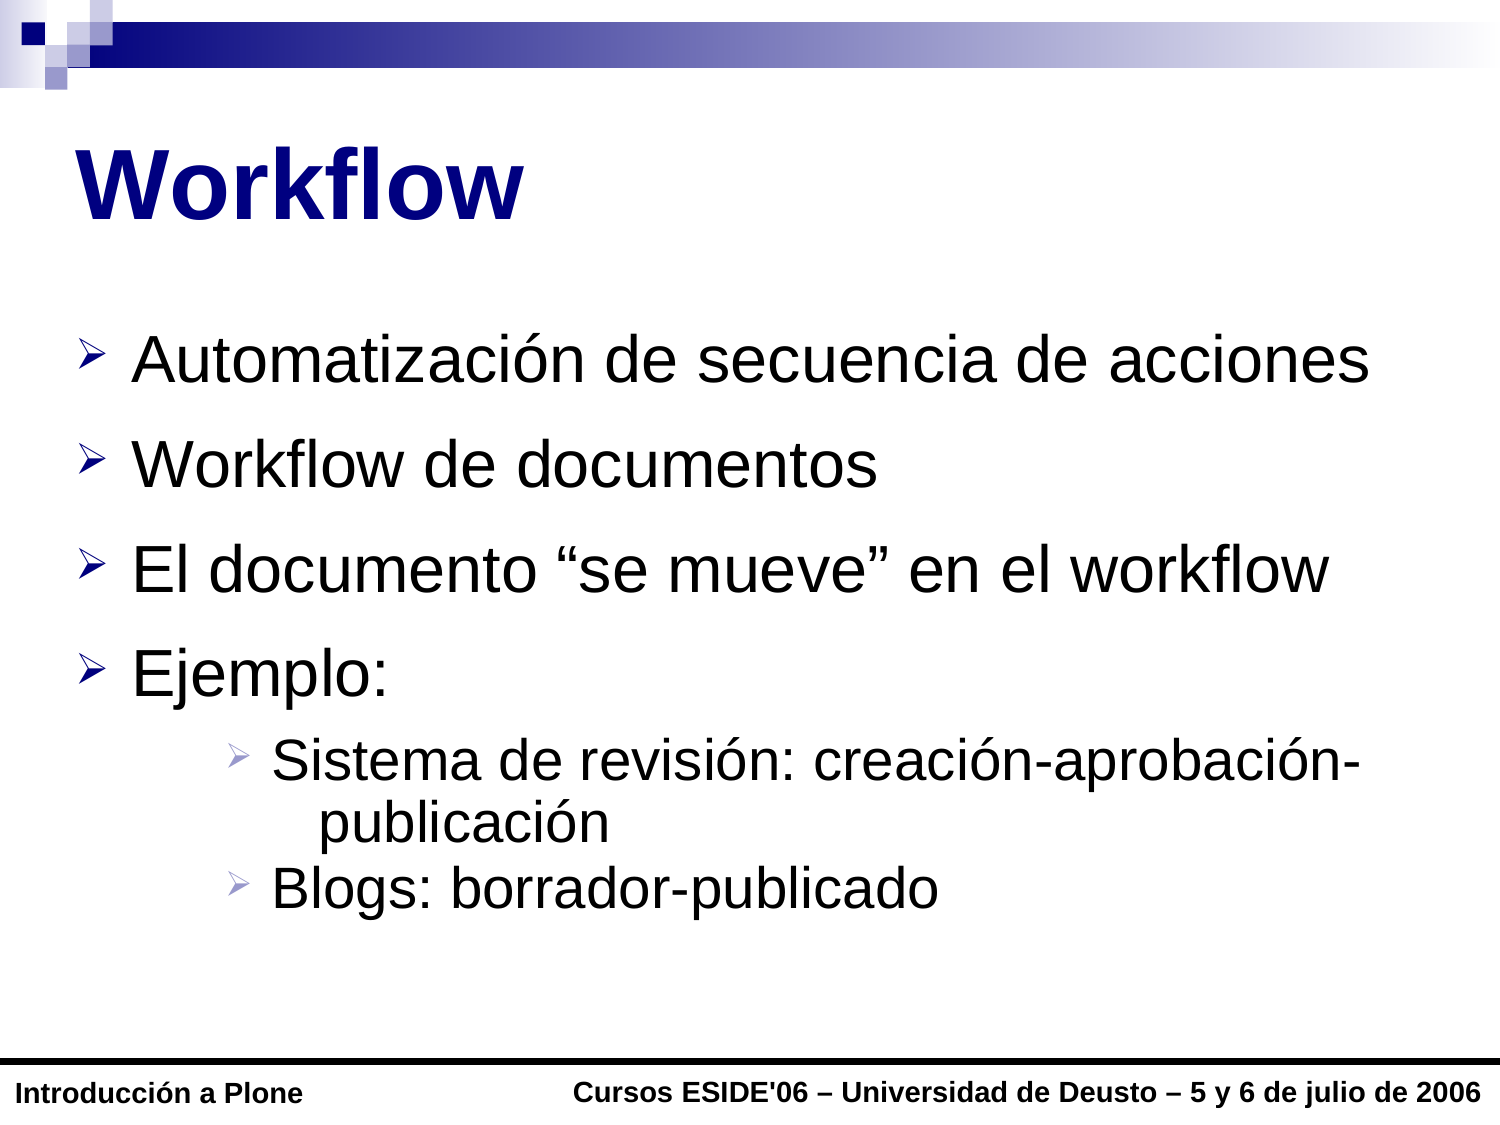

# Workflow
Automatización de secuencia de acciones
Workflow de documentos
El documento “se mueve” en el workflow
Ejemplo:
Sistema de revisión: creación-aprobación-publicación
Blogs: borrador-publicado